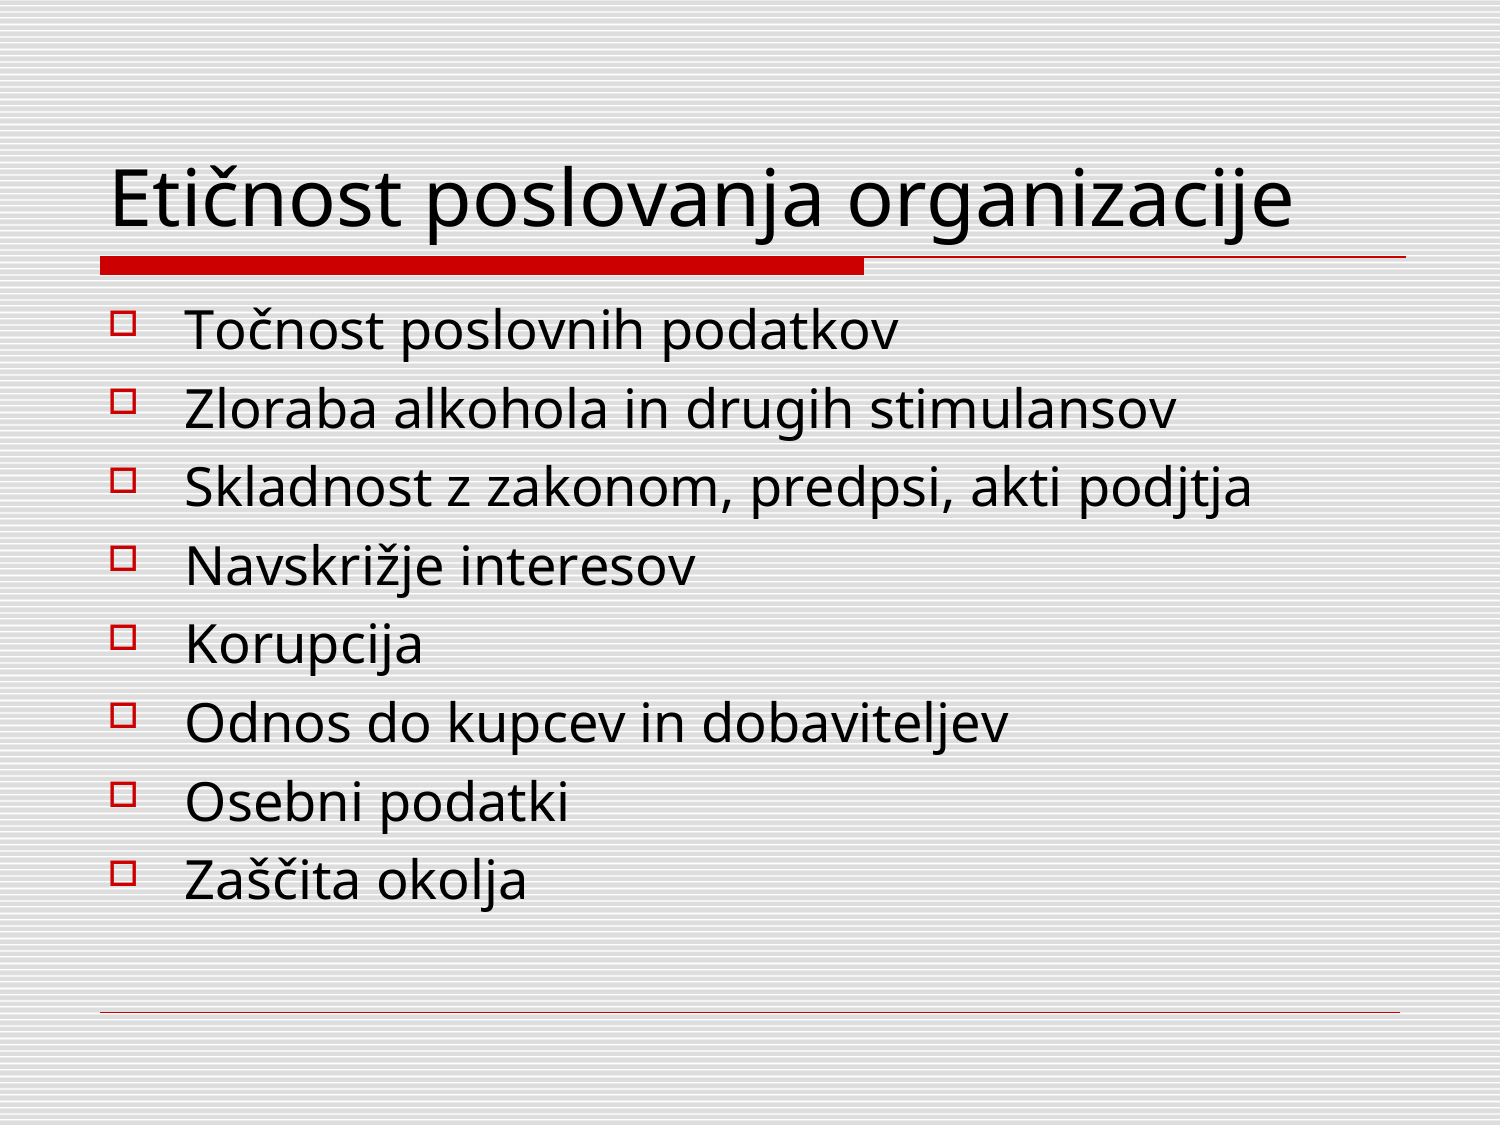

# Etičnost poslovanja organizacije
Točnost poslovnih podatkov
Zloraba alkohola in drugih stimulansov
Skladnost z zakonom, predpsi, akti podjtja
Navskrižje interesov
Korupcija
Odnos do kupcev in dobaviteljev
Osebni podatki
Zaščita okolja